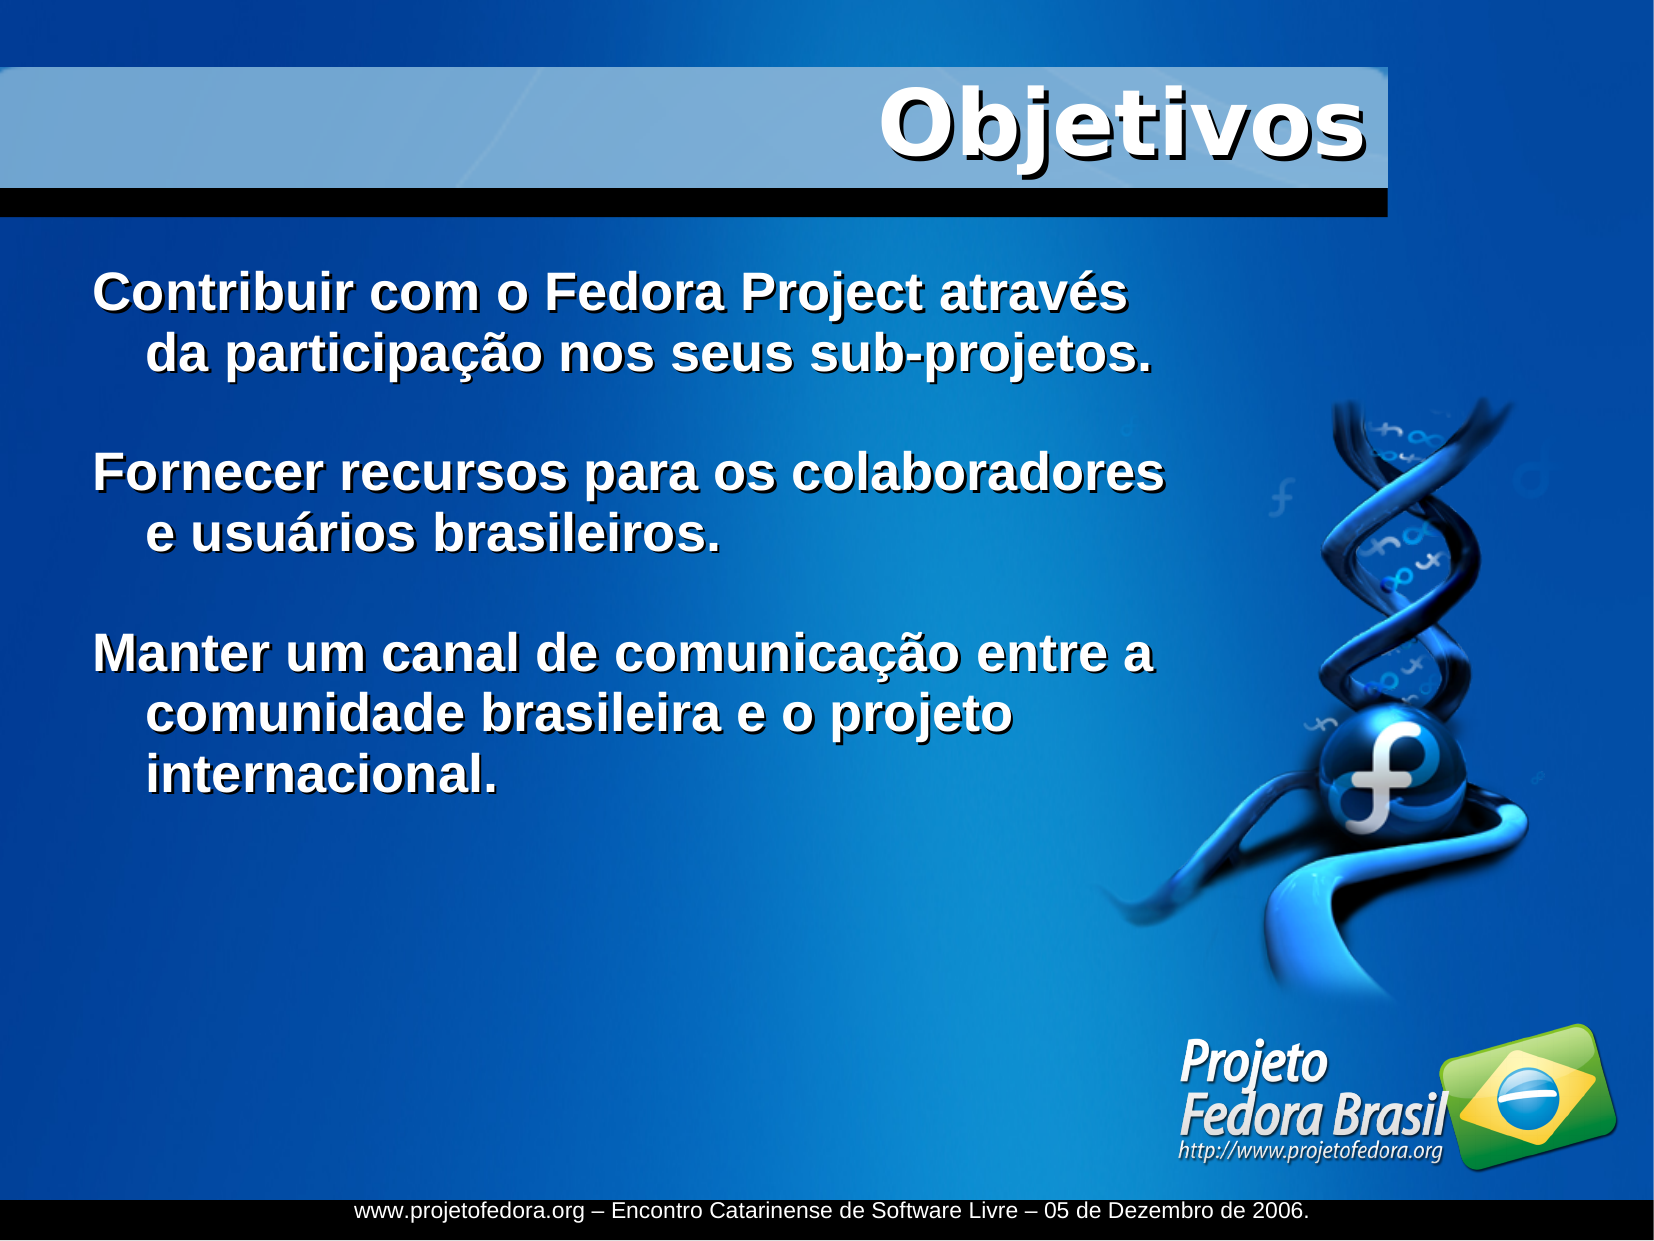

Objetivos
# Contribuir com o Fedora Project através da participação nos seus sub-projetos.
Fornecer recursos para os colaboradores e usuários brasileiros.
Manter um canal de comunicação entre a comunidade brasileira e o projeto internacional.
www.projetofedora.org – Encontro Catarinense de Software Livre – 05 de Dezembro de 2006.